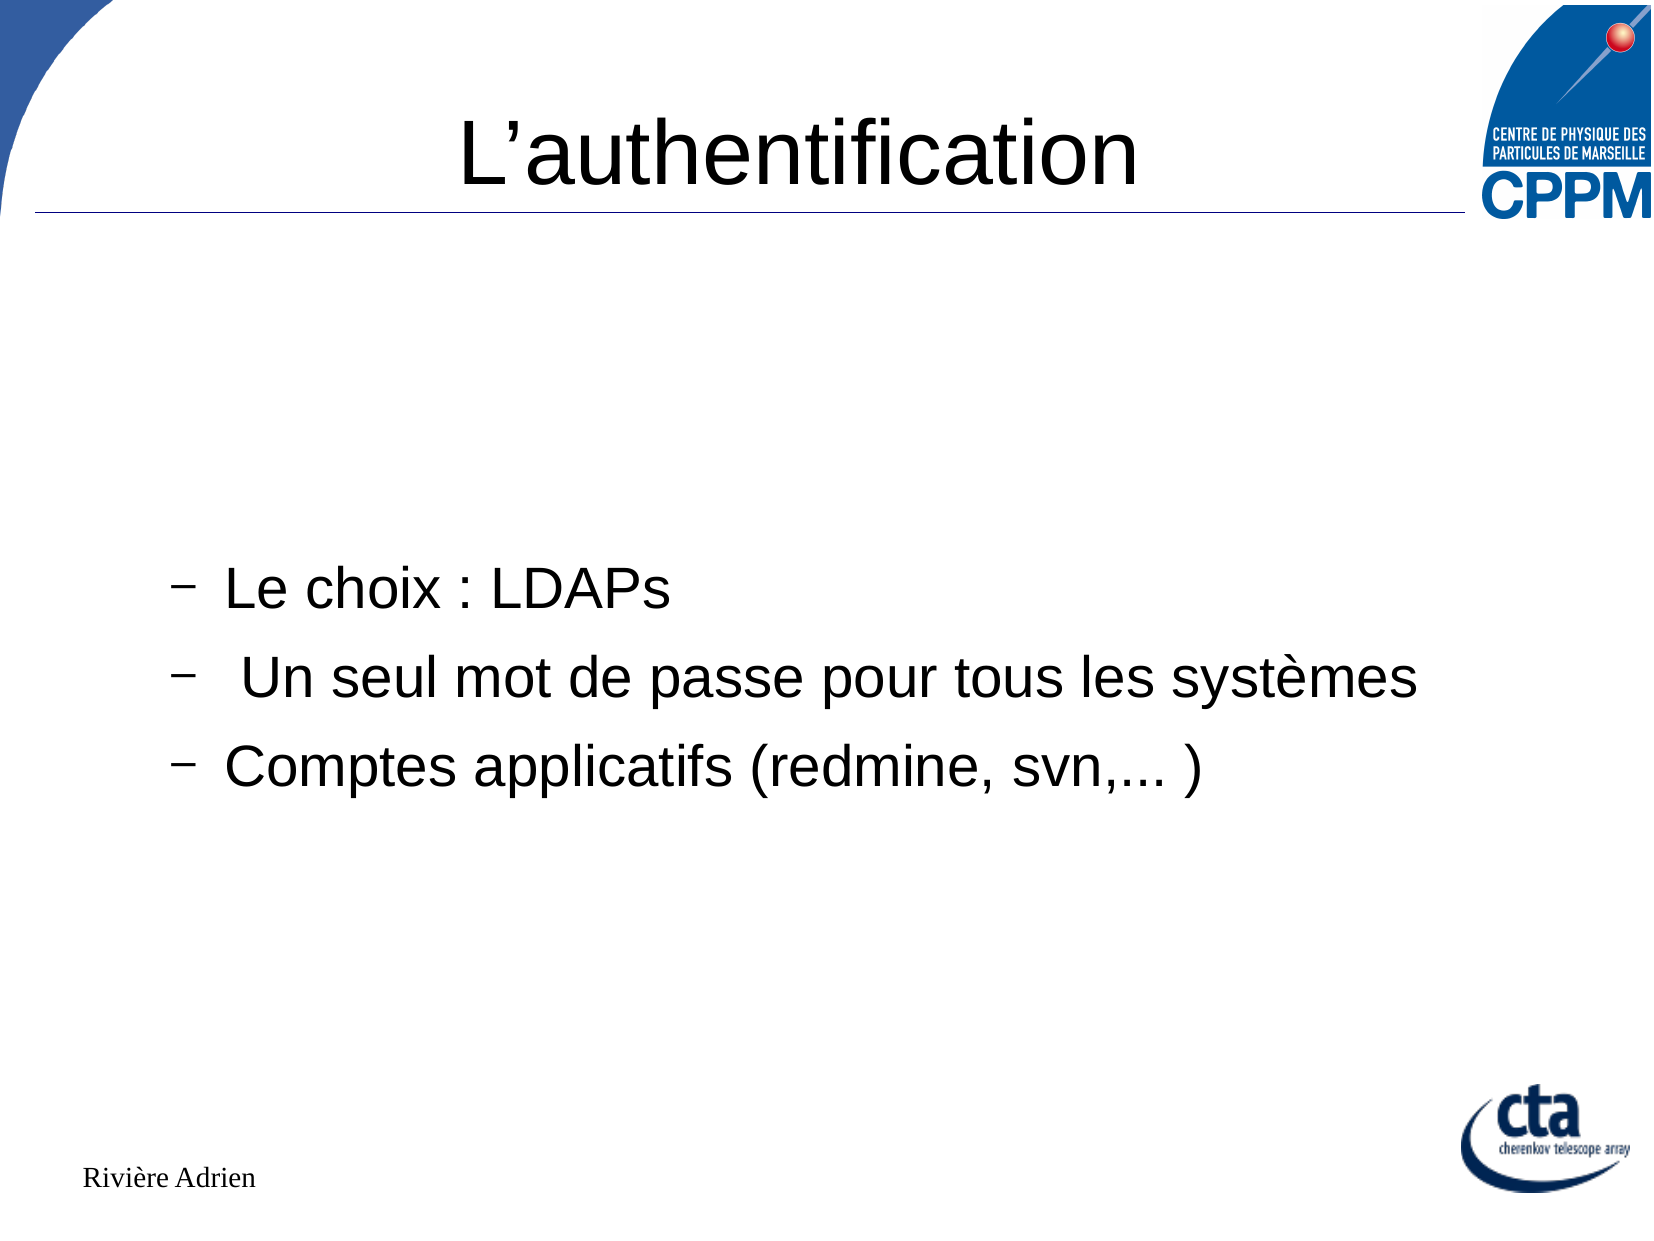

# L’authentification
Le choix : LDAPs
 Un seul mot de passe pour tous les systèmes
Comptes applicatifs (redmine, svn,... )